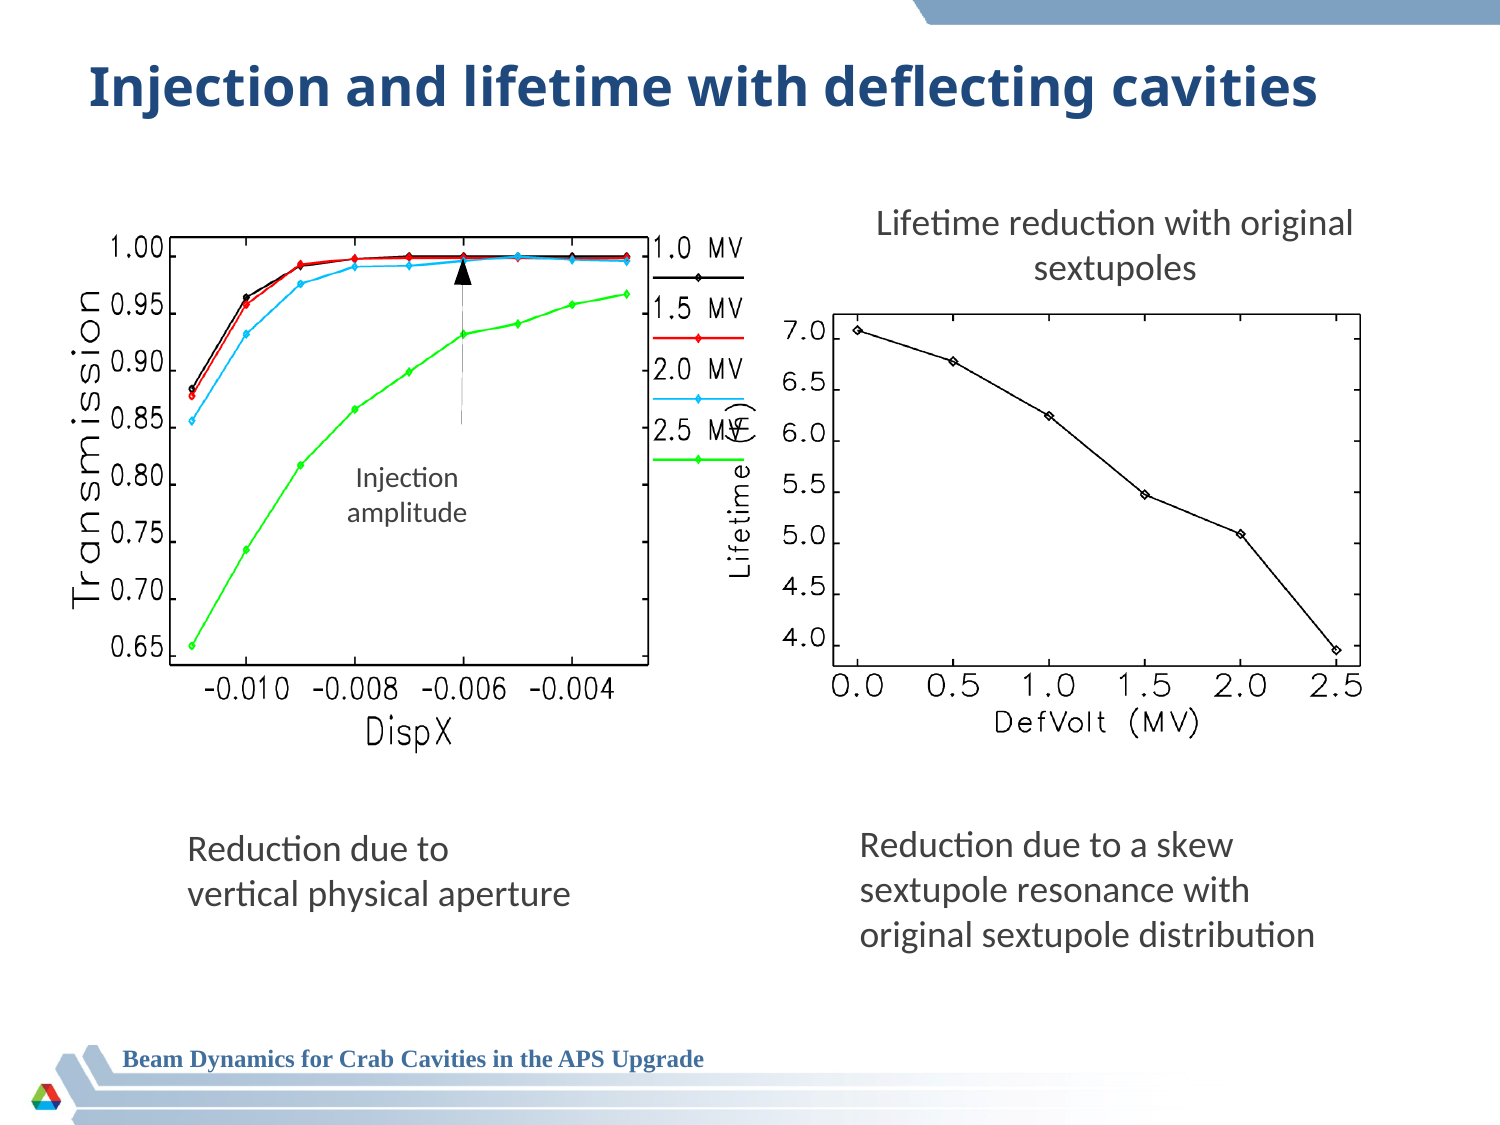

# Injection and lifetime with deflecting cavities
Lifetime reduction with original sextupoles
Injection
amplitude
Reduction due to a skew
sextupole resonance with
original sextupole distribution
Reduction due to
vertical physical aperture